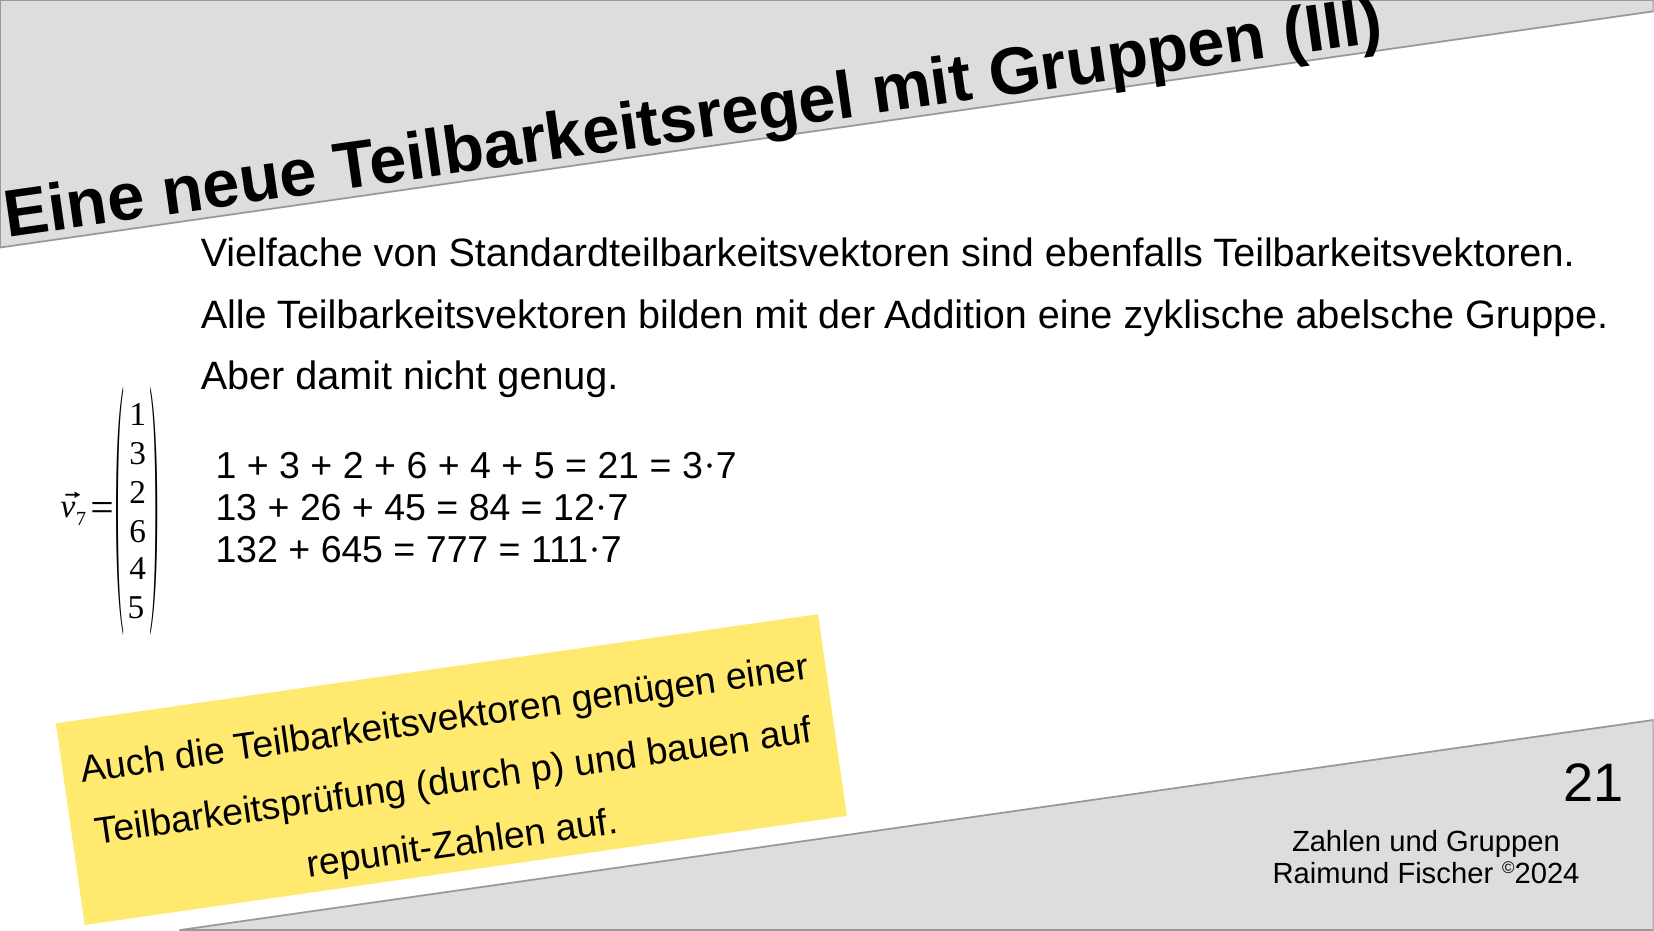

# Eine neue Teilbarkeitsregel mit Gruppen (III)
Vielfache von Standardteilbarkeitsvektoren sind ebenfalls Teilbarkeitsvektoren.
Alle Teilbarkeitsvektoren bilden mit der Addition eine zyklische abelsche Gruppe.
Aber damit nicht genug.
1 + 3 + 2 + 6 + 4 + 5 = 21 = 3·7
13 + 26 + 45 = 84 = 12·7
132 + 645 = 777 = 111·7
Auch die Teilbarkeitsvektoren genügen einer Teilbarkeitsprüfung (durch p) und bauen auf repunit-Zahlen auf.
21